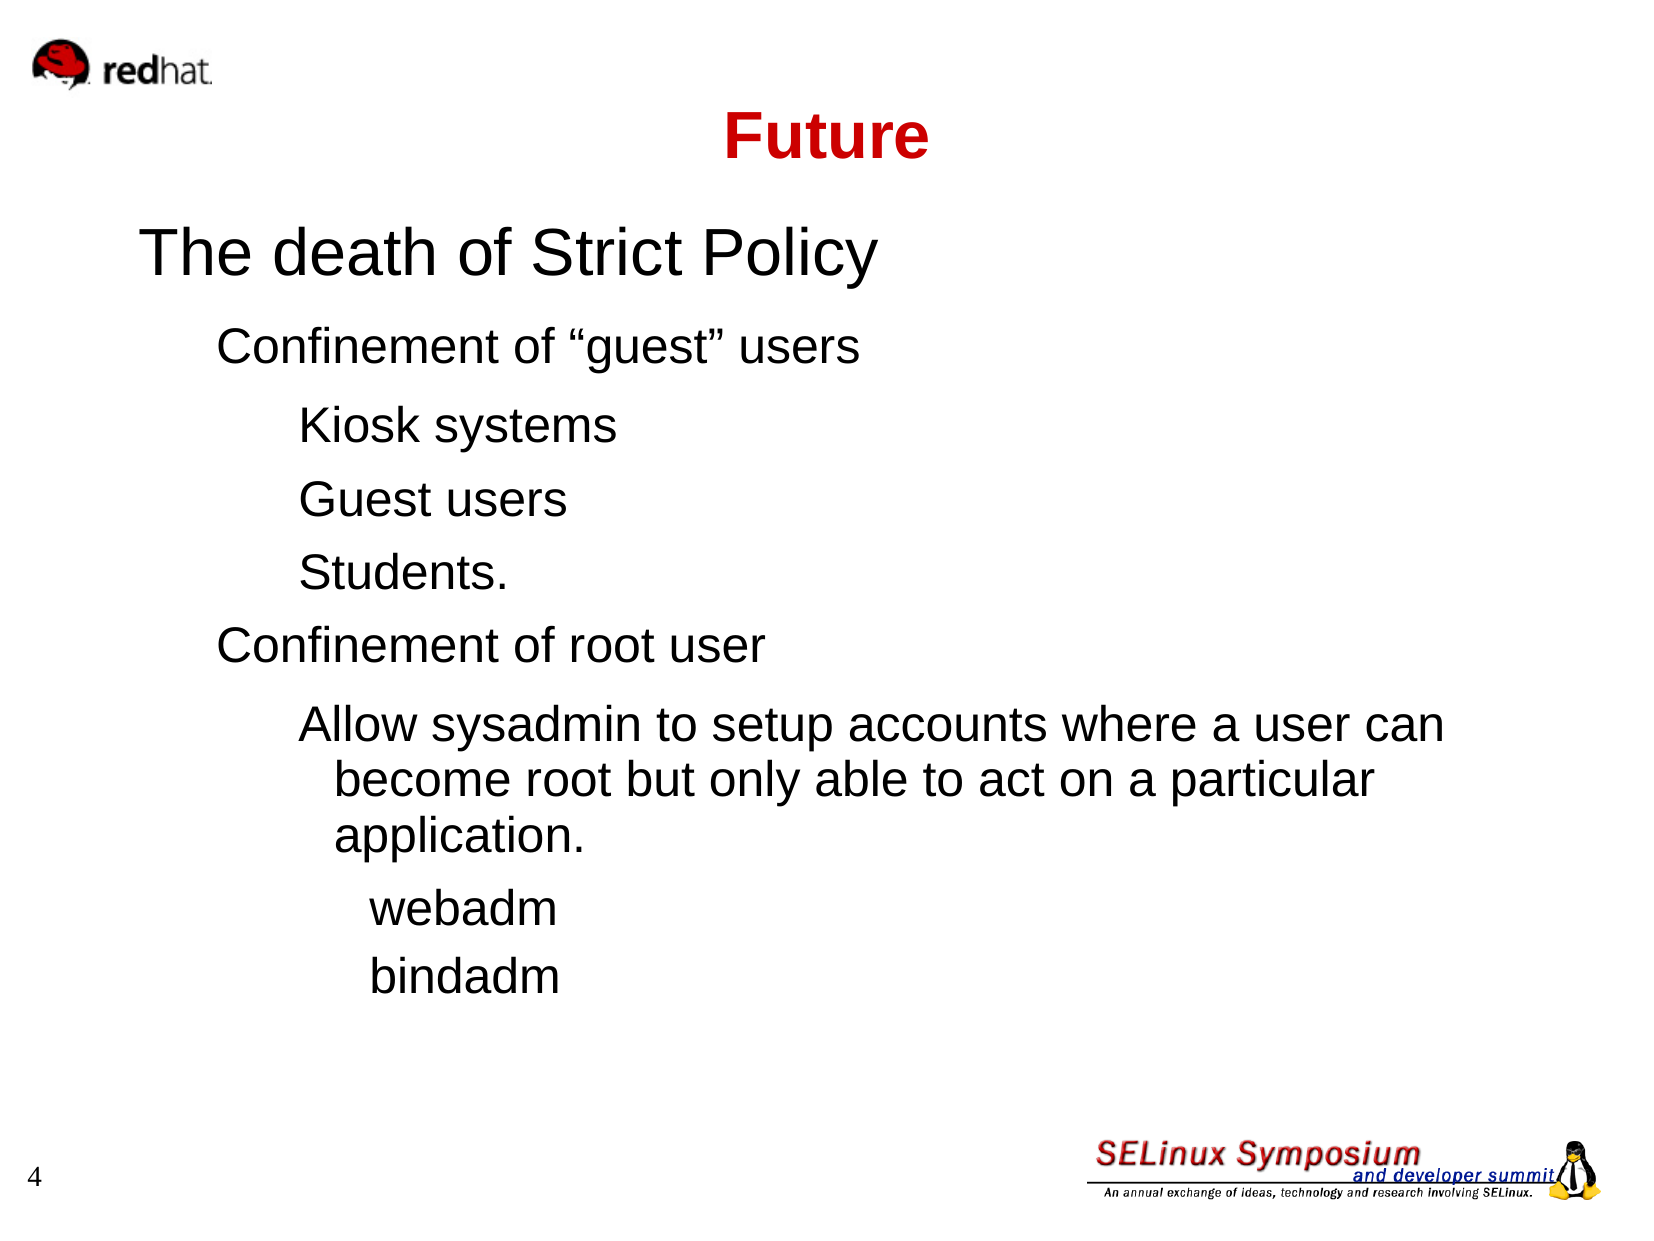

# Future
The death of Strict Policy
Confinement of “guest” users
Kiosk systems
Guest users
Students.
Confinement of root user
Allow sysadmin to setup accounts where a user can become root but only able to act on a particular application.
webadm
bindadm